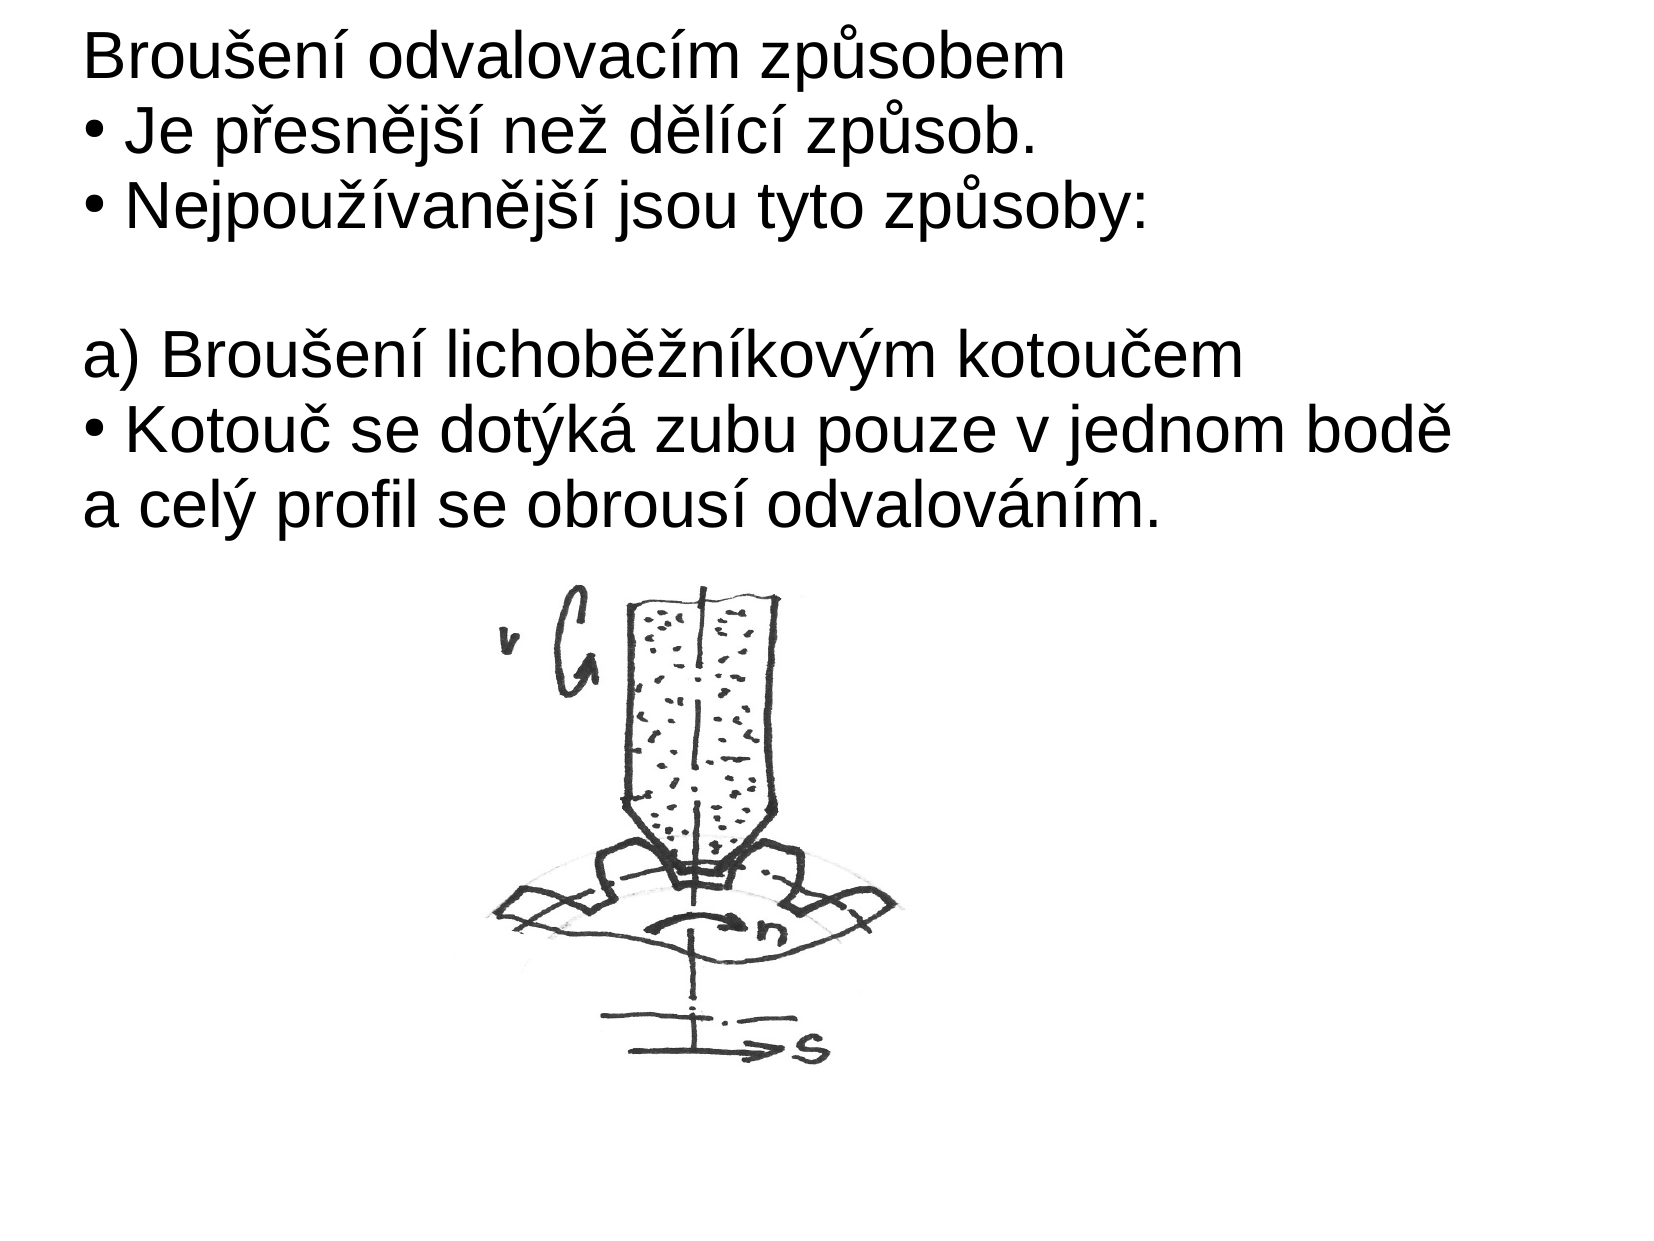

# Broušení odvalovacím způsobem
 Je přesnější než dělící způsob.
 Nejpoužívanější jsou tyto způsoby:
a) Broušení lichoběžníkovým kotoučem
 Kotouč se dotýká zubu pouze v jednom bodě
a celý profil se obrousí odvalováním.